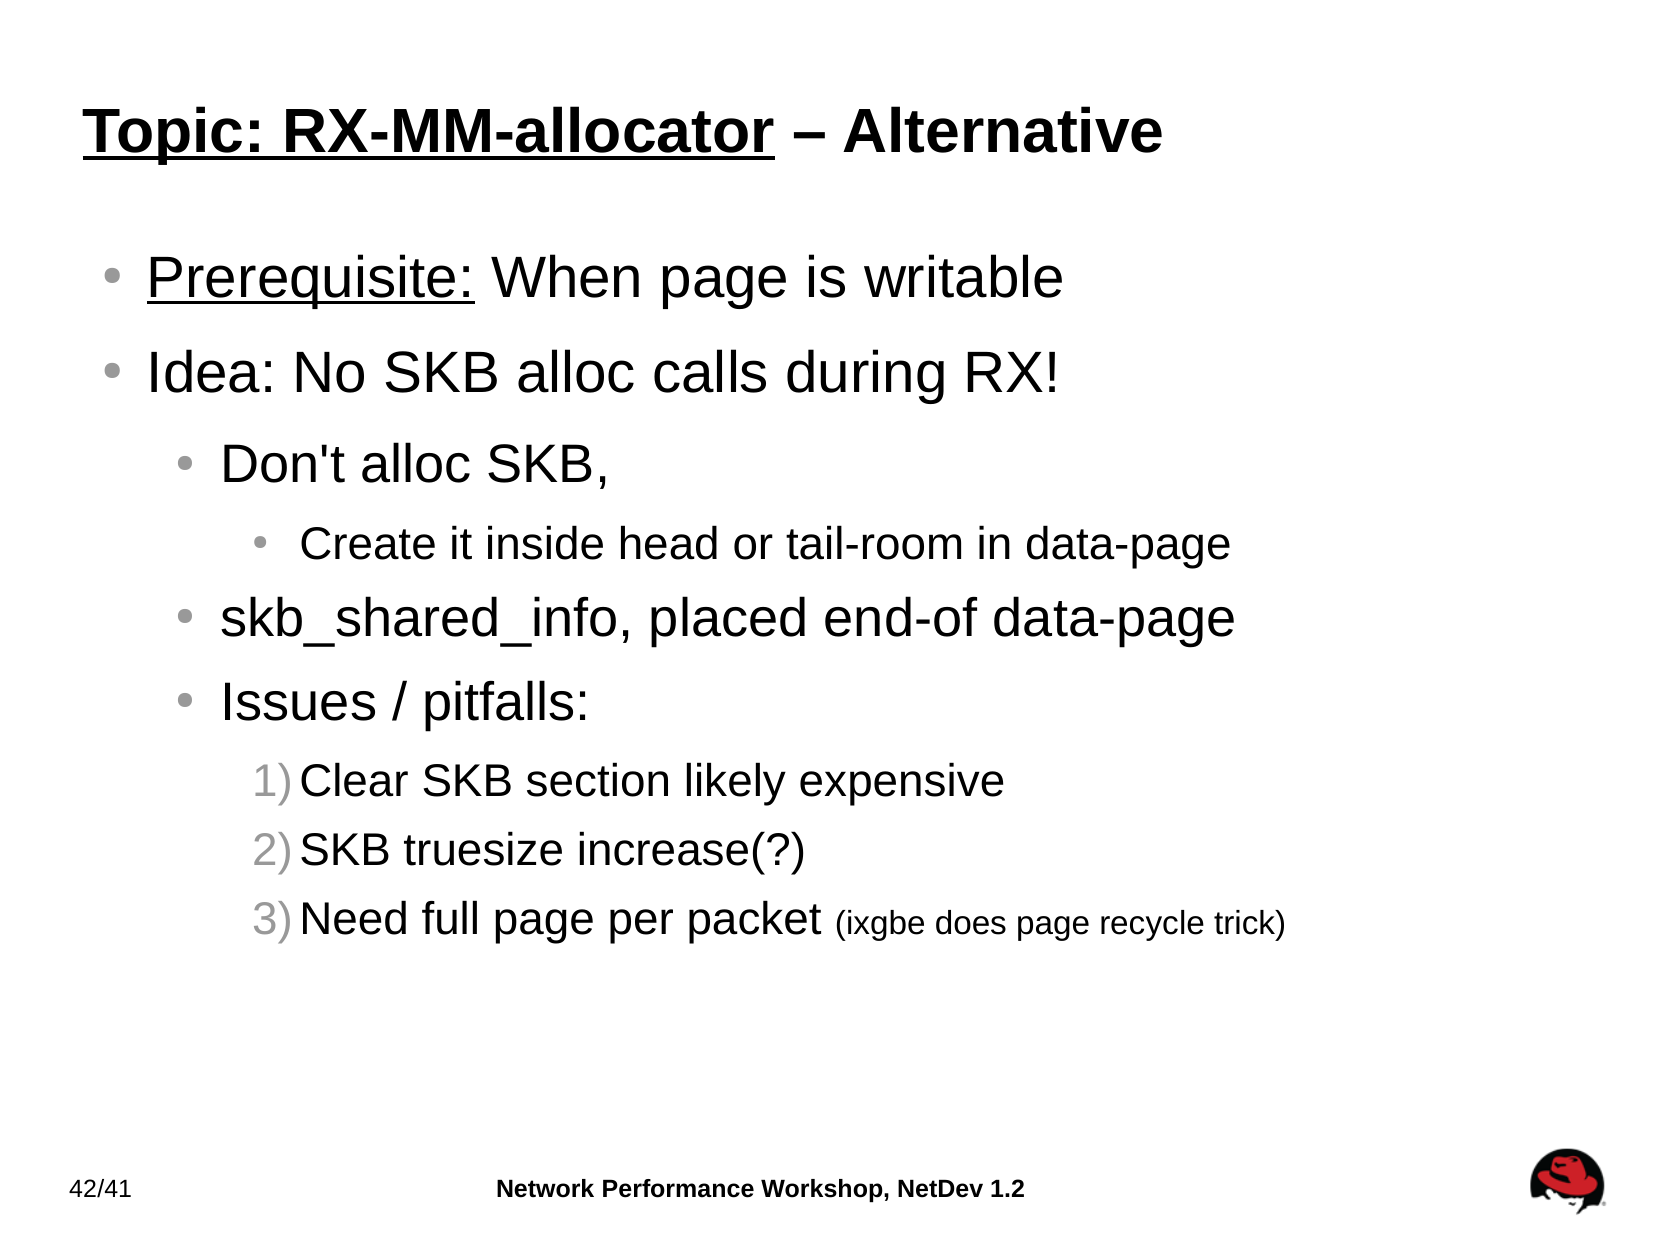

# Topic: RX-MM-allocator – Alternative
Prerequisite: When page is writable
Idea: No SKB alloc calls during RX!
Don't alloc SKB,
Create it inside head or tail-room in data-page
skb_shared_info, placed end-of data-page
Issues / pitfalls:
Clear SKB section likely expensive
SKB truesize increase(?)
Need full page per packet (ixgbe does page recycle trick)